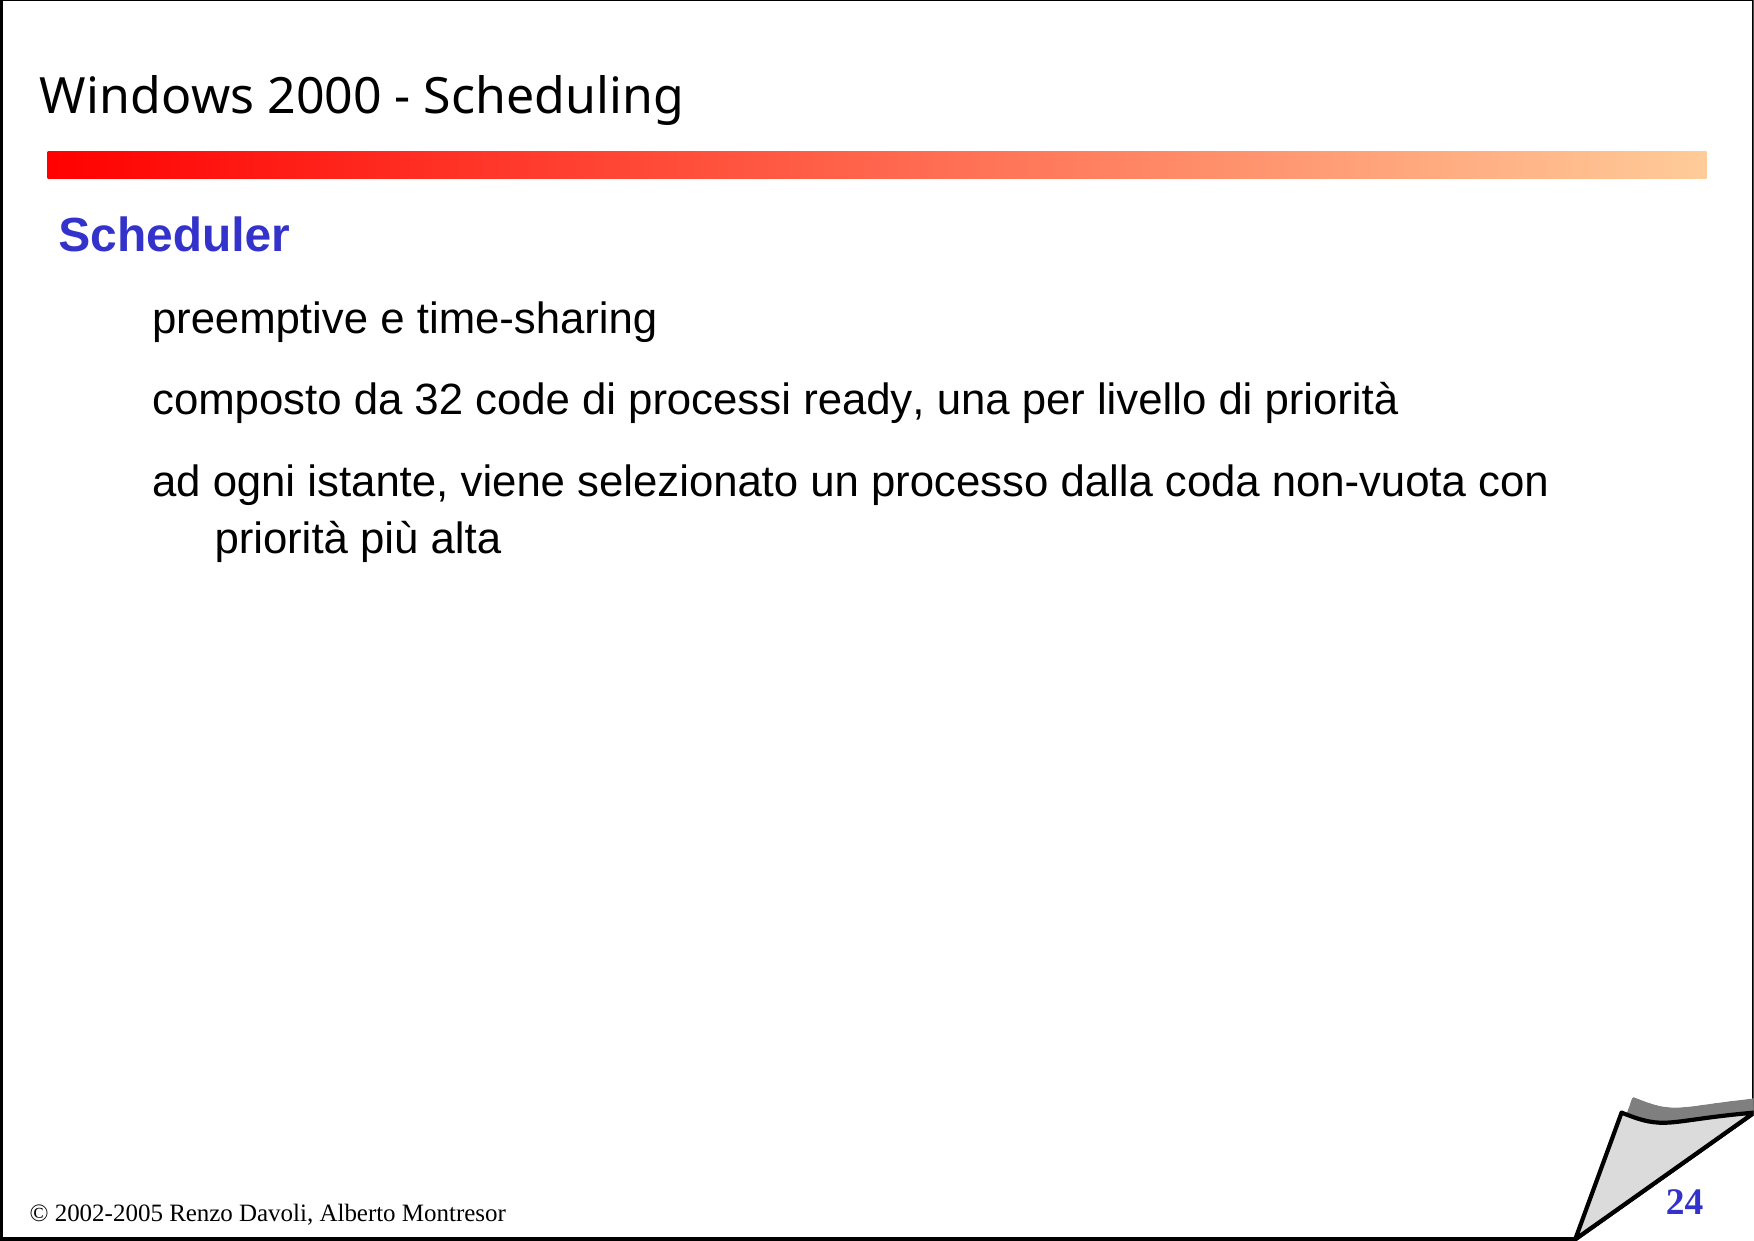

# Windows 2000 - Scheduling
Scheduler
preemptive e time-sharing
composto da 32 code di processi ready, una per livello di priorità
ad ogni istante, viene selezionato un processo dalla coda non-vuota con priorità più alta